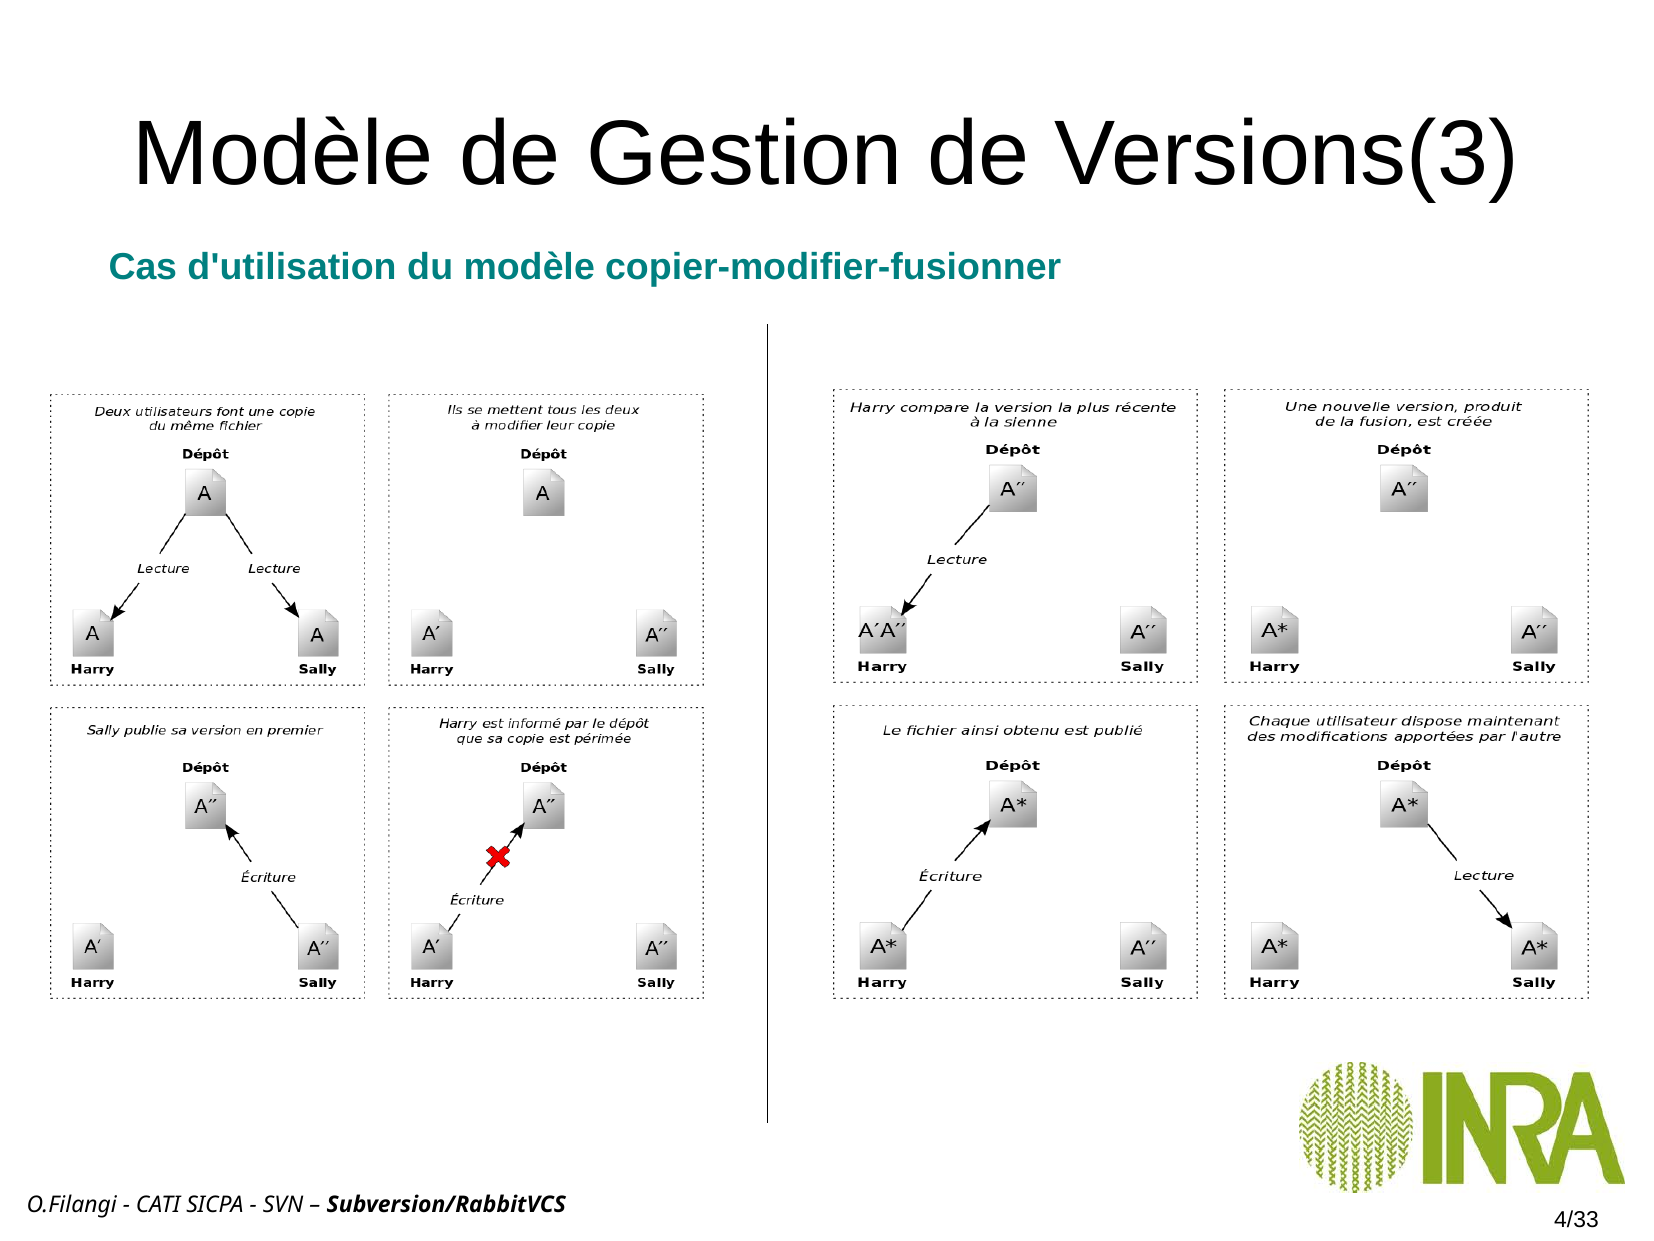

# Modèle de Gestion de Versions(3)
Cas d'utilisation du modèle copier-modifier-fusionner
 O.Filangi - CATI SICPA - SVN – Subversion/RabbitVCS